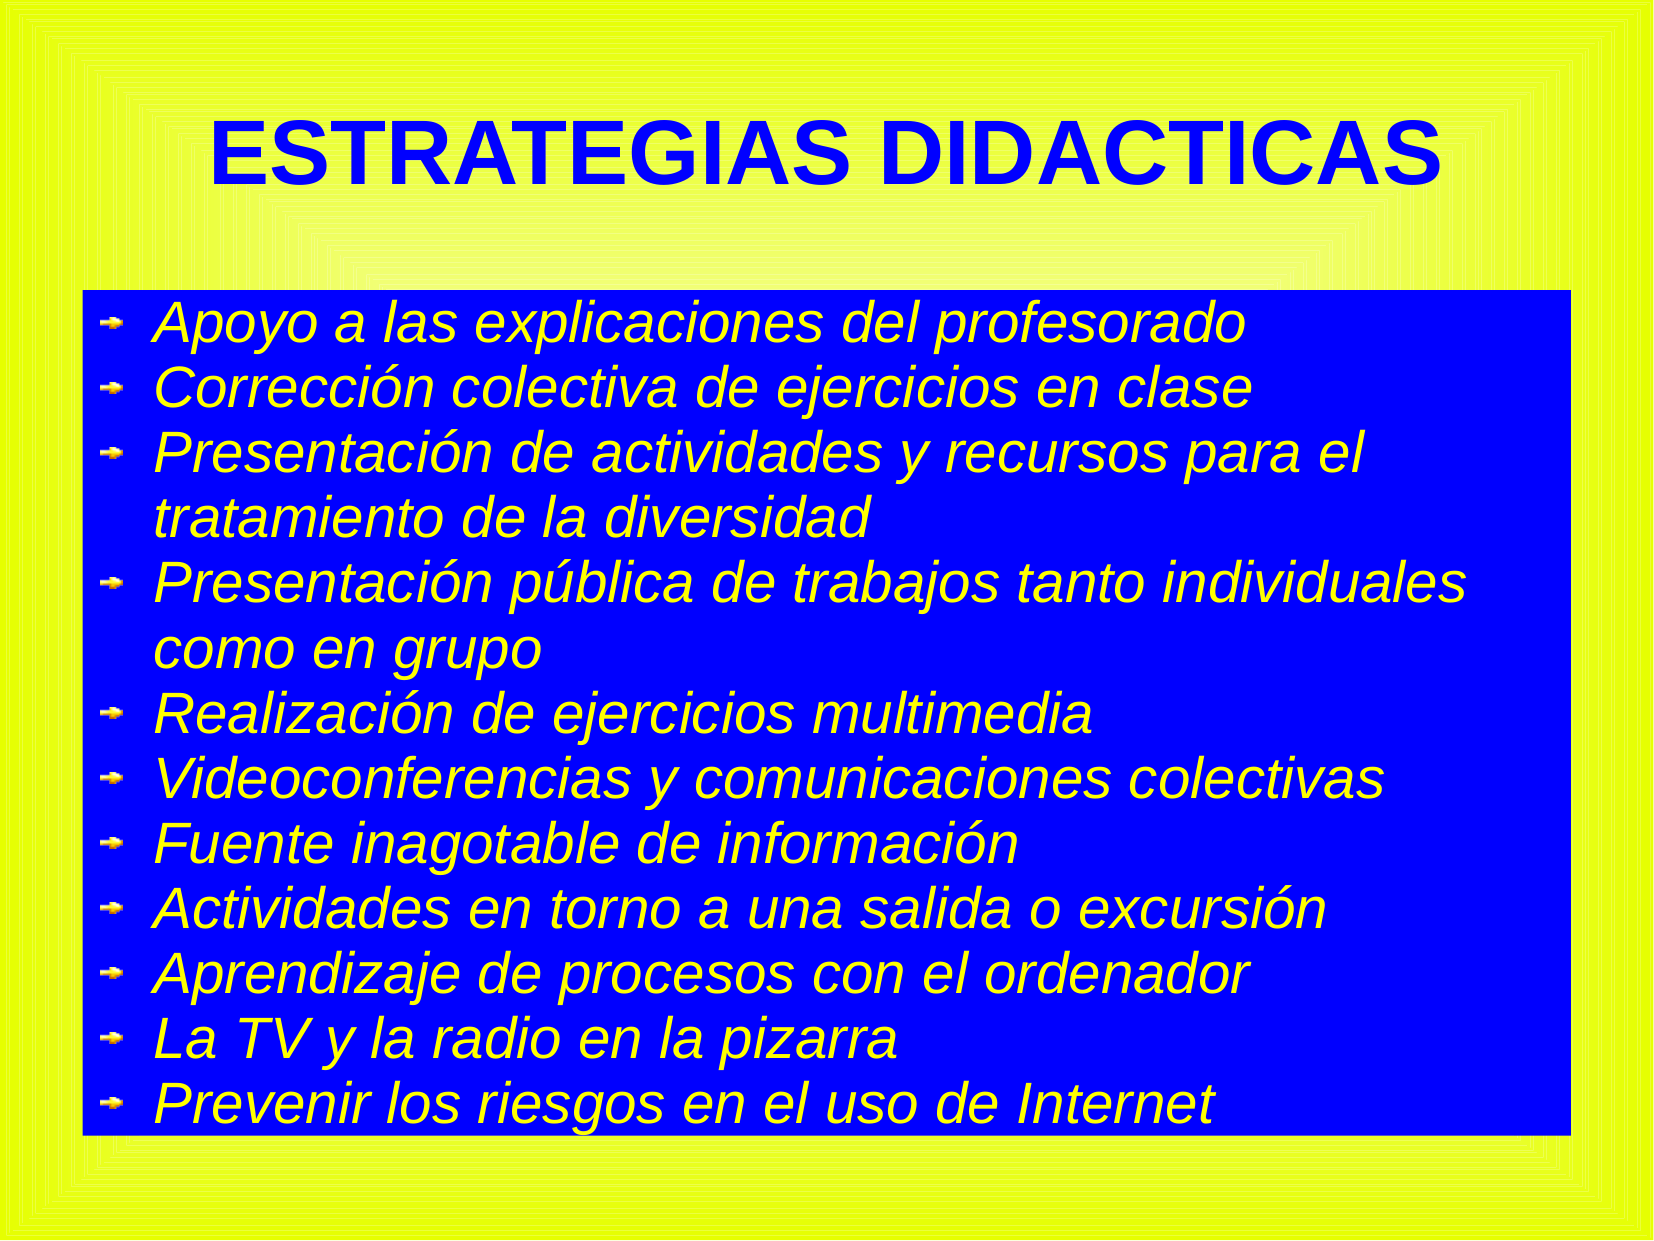

# ESTRATEGIAS DIDACTICAS
Apoyo a las explicaciones del profesorado
Corrección colectiva de ejercicios en clase
Presentación de actividades y recursos para el tratamiento de la diversidad
Presentación pública de trabajos tanto individuales como en grupo
Realización de ejercicios multimedia
Videoconferencias y comunicaciones colectivas
Fuente inagotable de información
Actividades en torno a una salida o excursión
Aprendizaje de procesos con el ordenador
La TV y la radio en la pizarra
Prevenir los riesgos en el uso de Internet